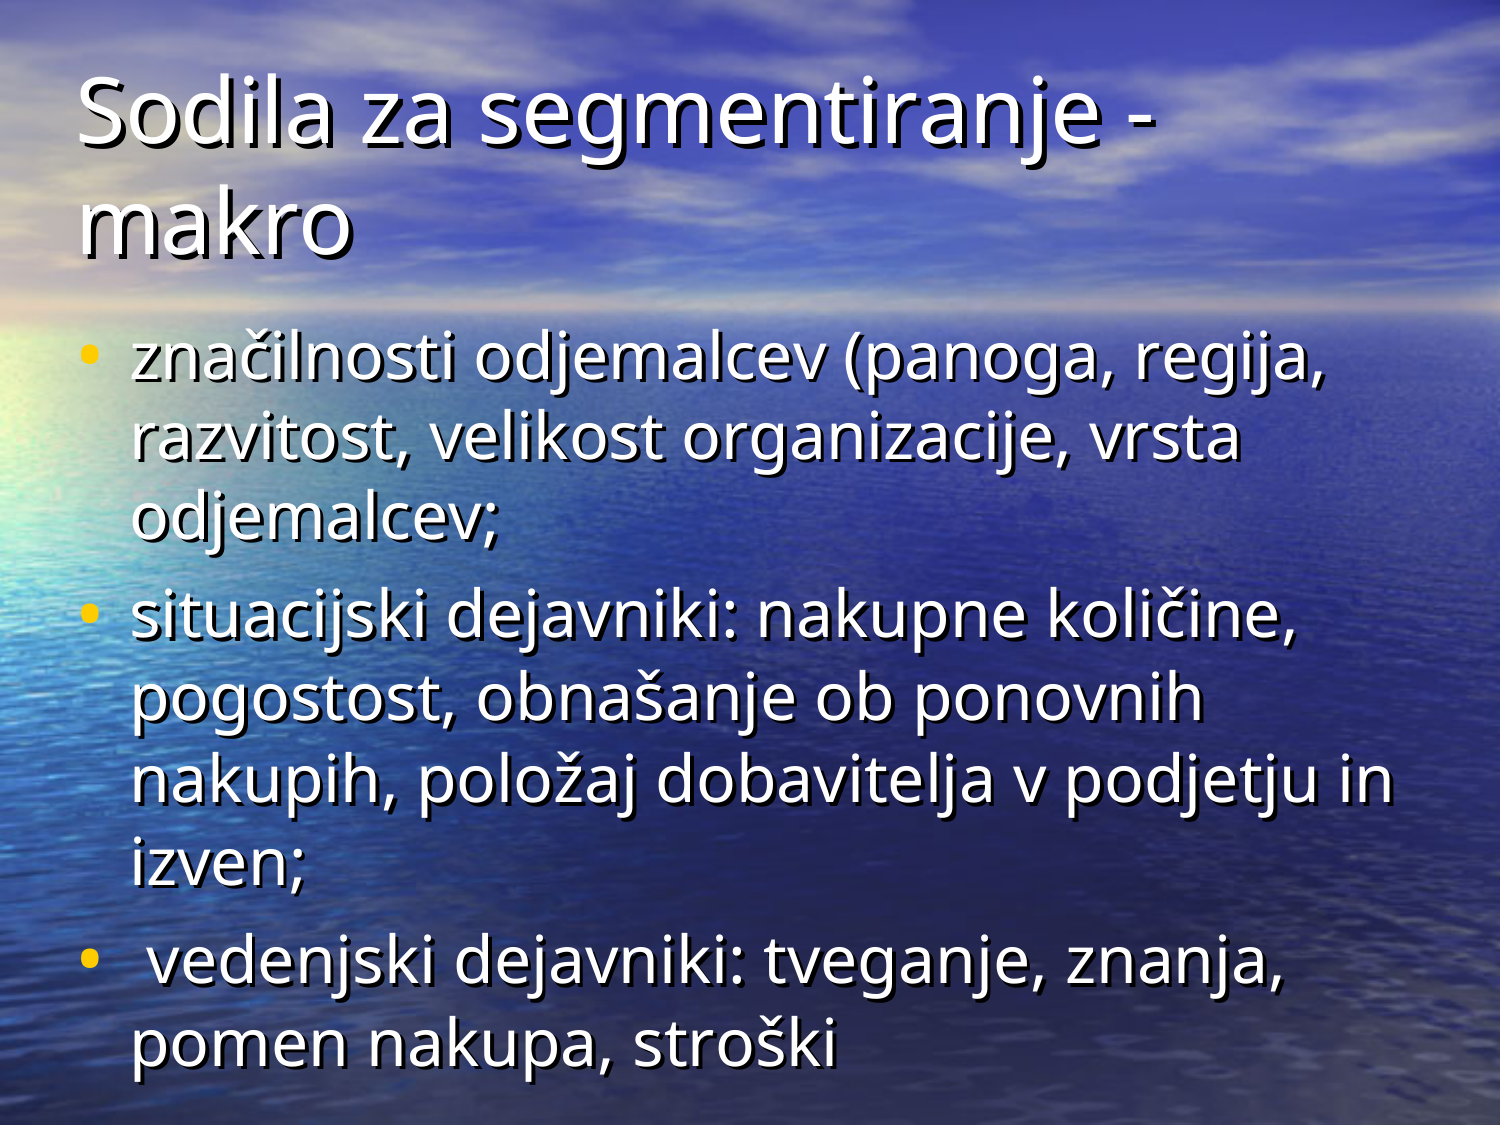

# Sodila za segmentiranje - makro
značilnosti odjemalcev (panoga, regija, razvitost, velikost organizacije, vrsta odjemalcev;
situacijski dejavniki: nakupne količine, pogostost, obnašanje ob ponovnih nakupih, položaj dobavitelja v podjetju in izven;
 vedenjski dejavniki: tveganje, znanja, pomen nakupa, stroški